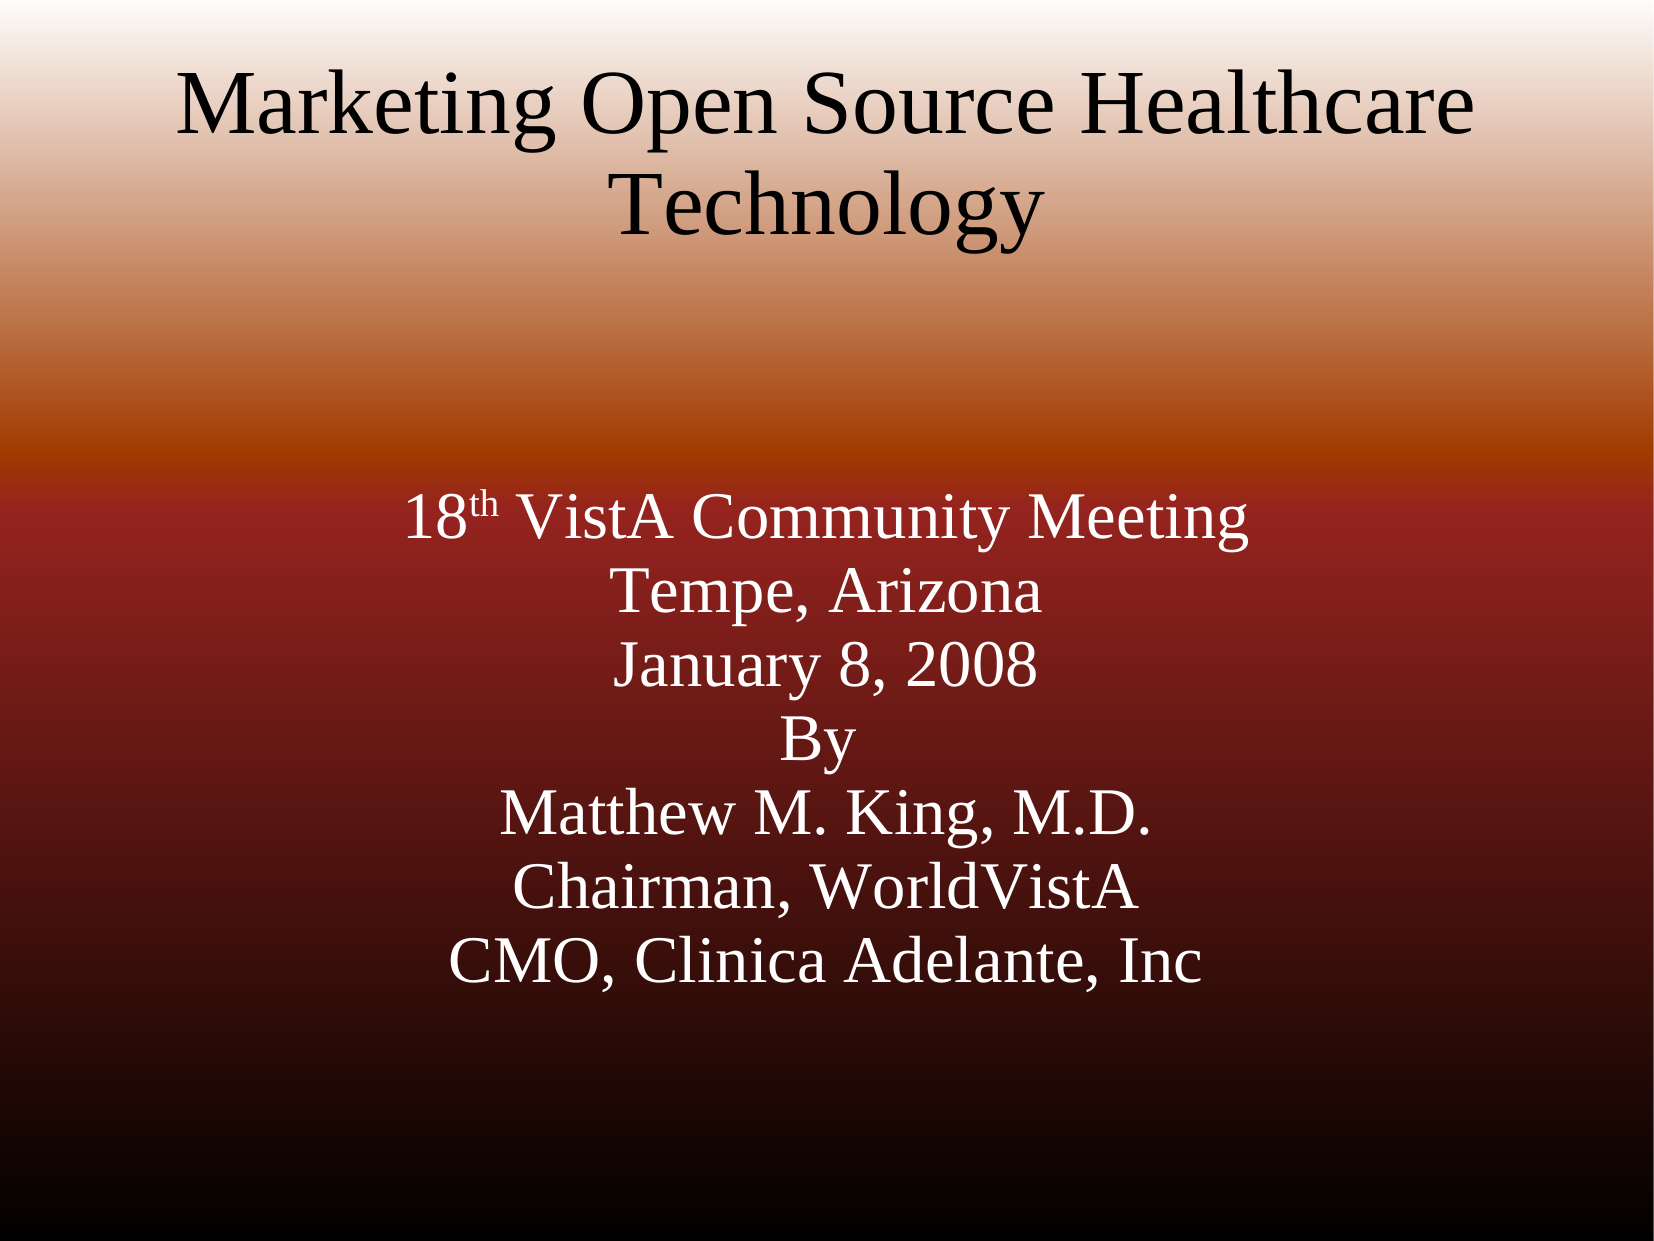

# Marketing Open Source Healthcare Technology
18th VistA Community Meeting
Tempe, Arizona
January 8, 2008
By
Matthew M. King, M.D.
Chairman, WorldVistA
CMO, Clinica Adelante, Inc